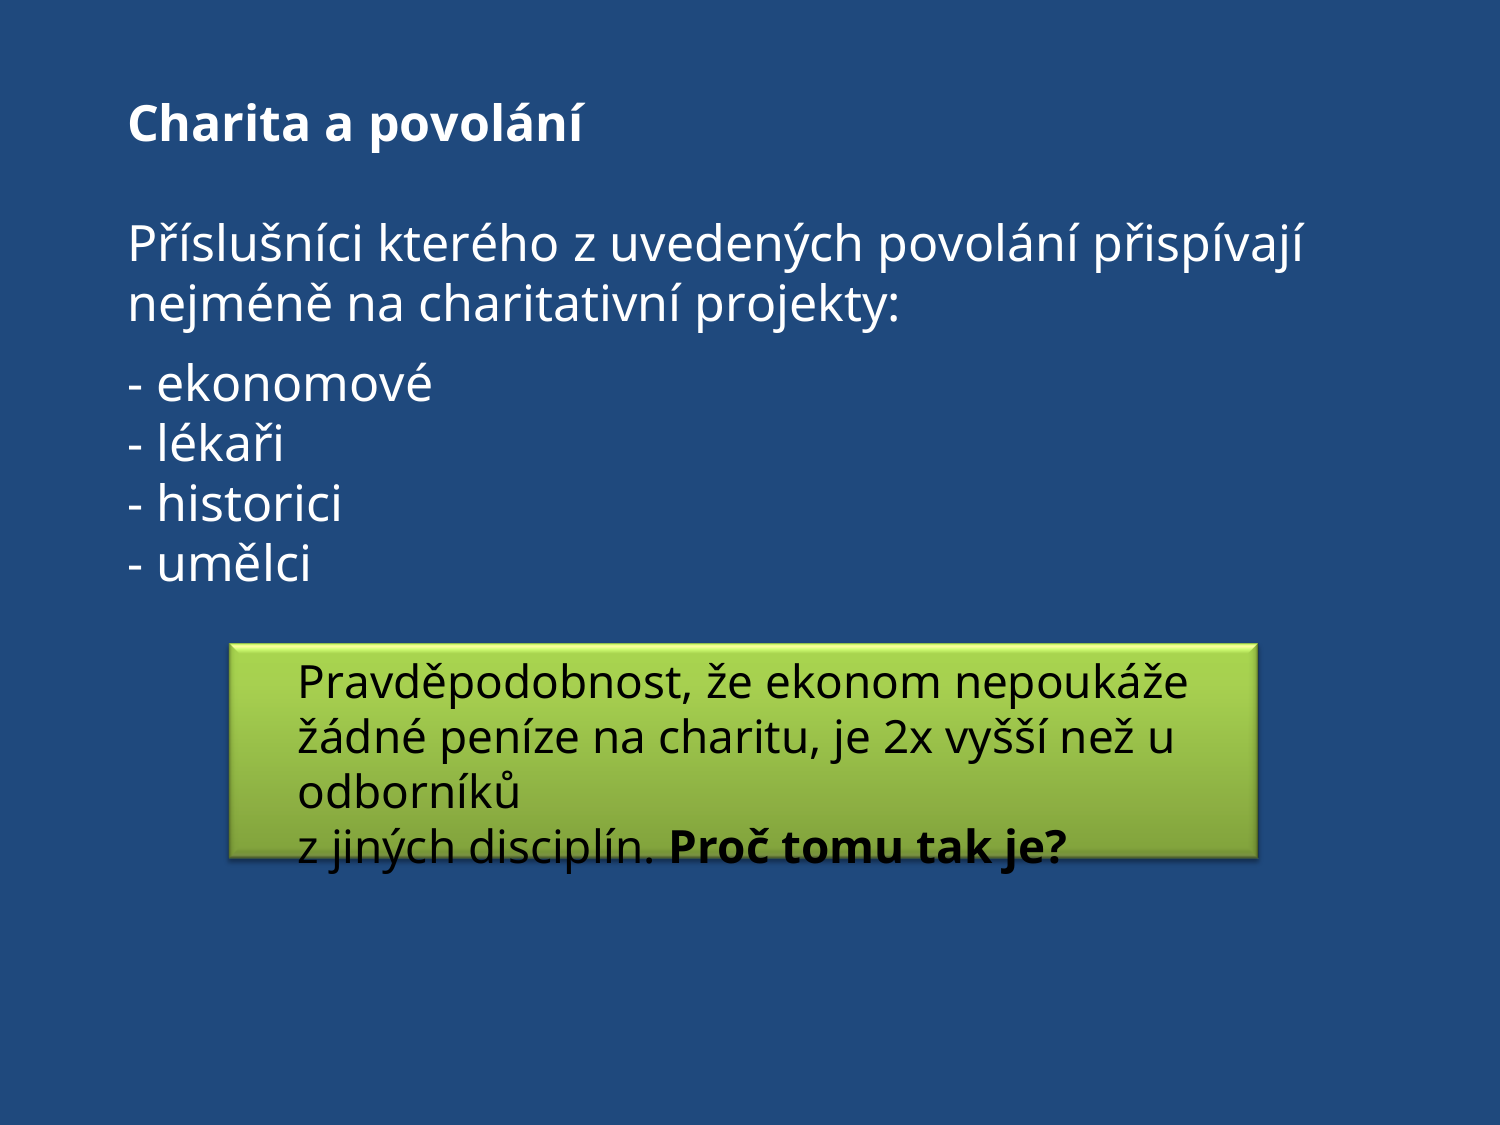

# Charita a povolání   Příslušníci kterého z uvedených povolání přispívají nejméně na charitativní projekty: - ekonomové - lékaři - historici - umělci
Pravděpodobnost, že ekonom nepoukáže žádné peníze na charitu, je 2x vyšší než u odborníků
z jiných disciplín. Proč tomu tak je?